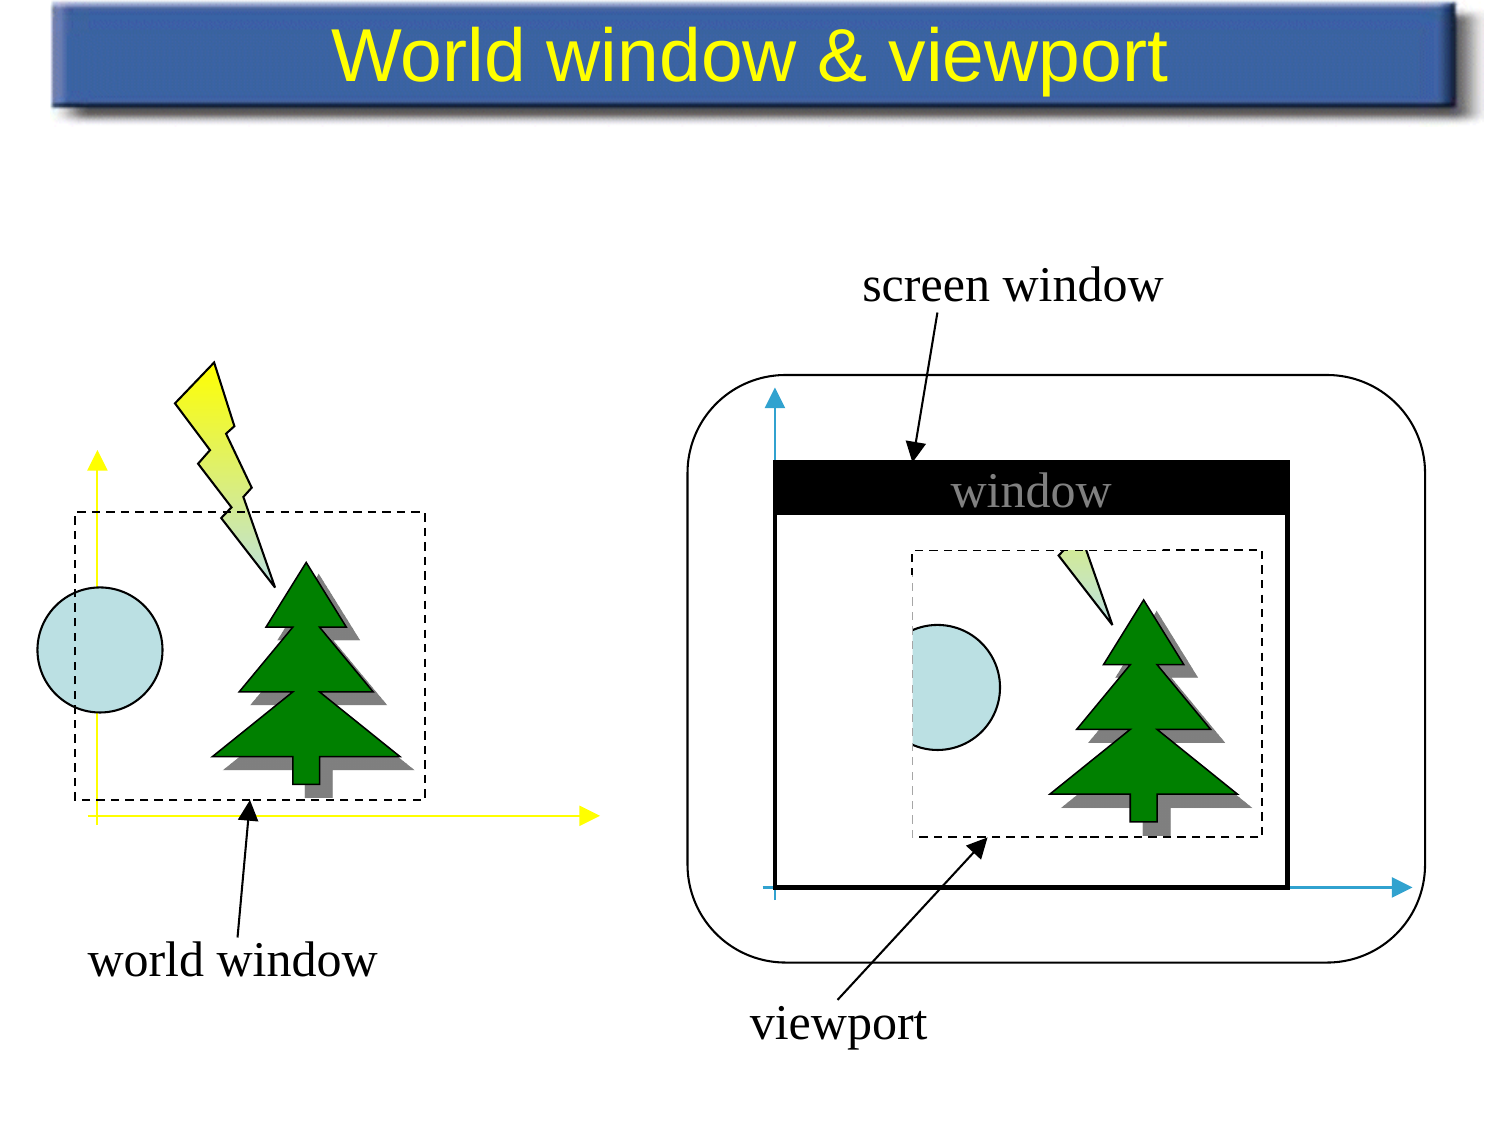

# World window & viewport
screen window
window
world window
viewport